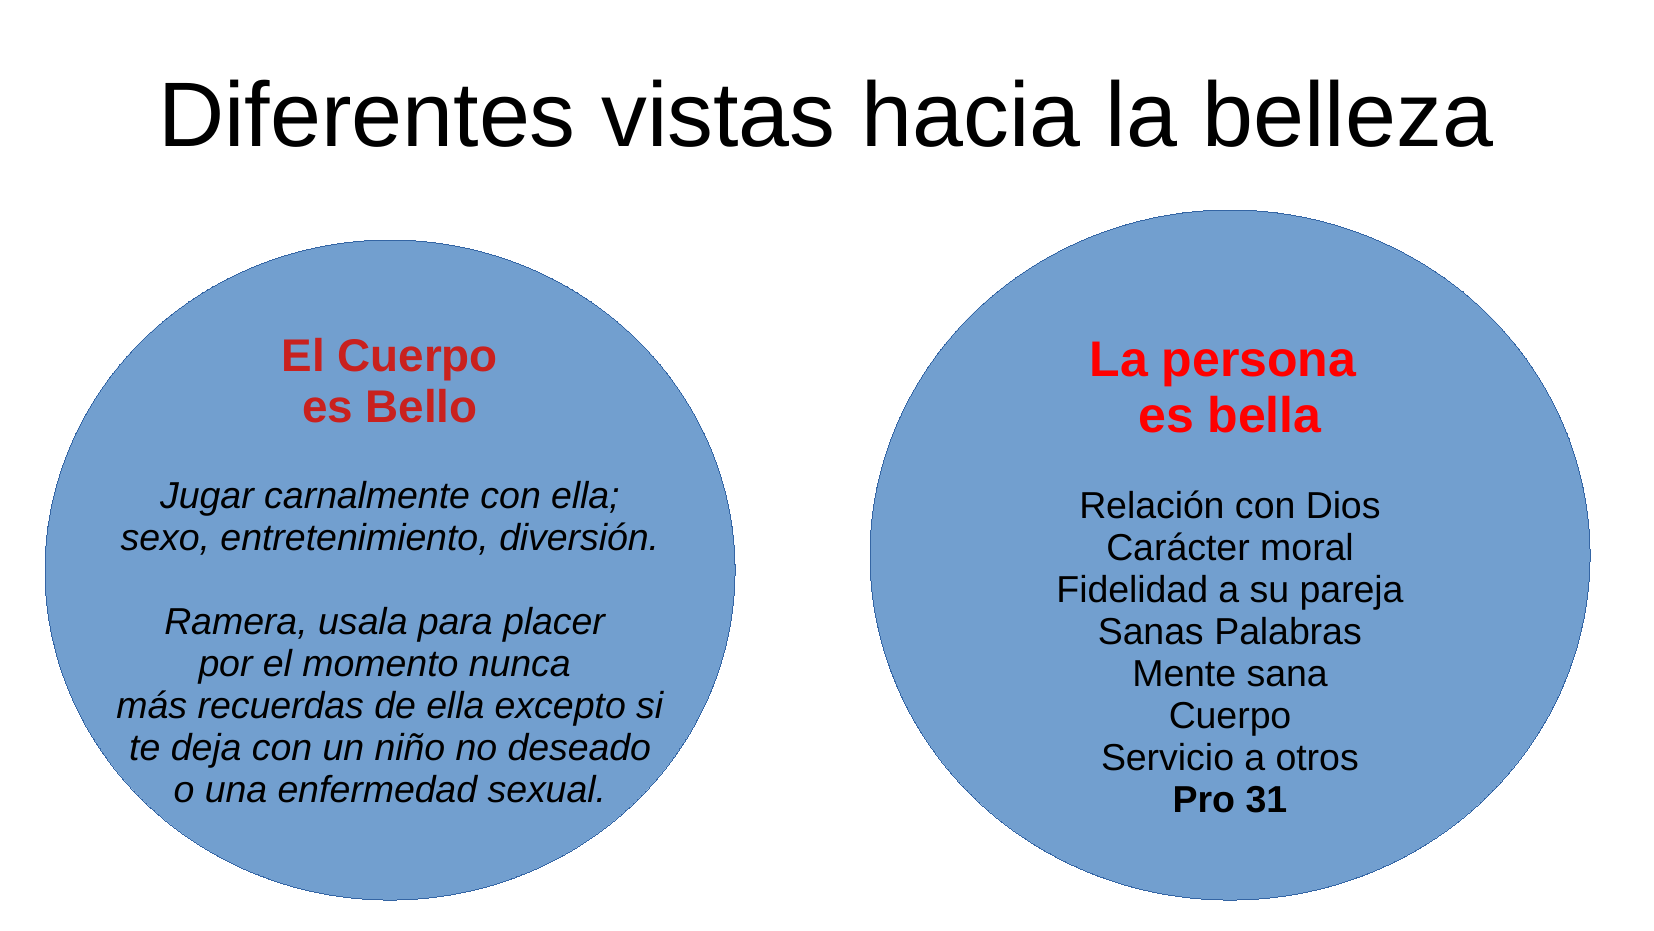

# Diferentes vistas hacia la belleza
La persona
es bella
Relación con Dios
Carácter moral
Fidelidad a su pareja
Sanas Palabras
Mente sana
Cuerpo
Servicio a otros
Pro 31
El Cuerpo
es Bello
Jugar carnalmente con ella;
sexo, entretenimiento, diversión.
Ramera, usala para placer
por el momento nunca
más recuerdas de ella excepto si
te deja con un niño no deseado
o una enfermedad sexual.